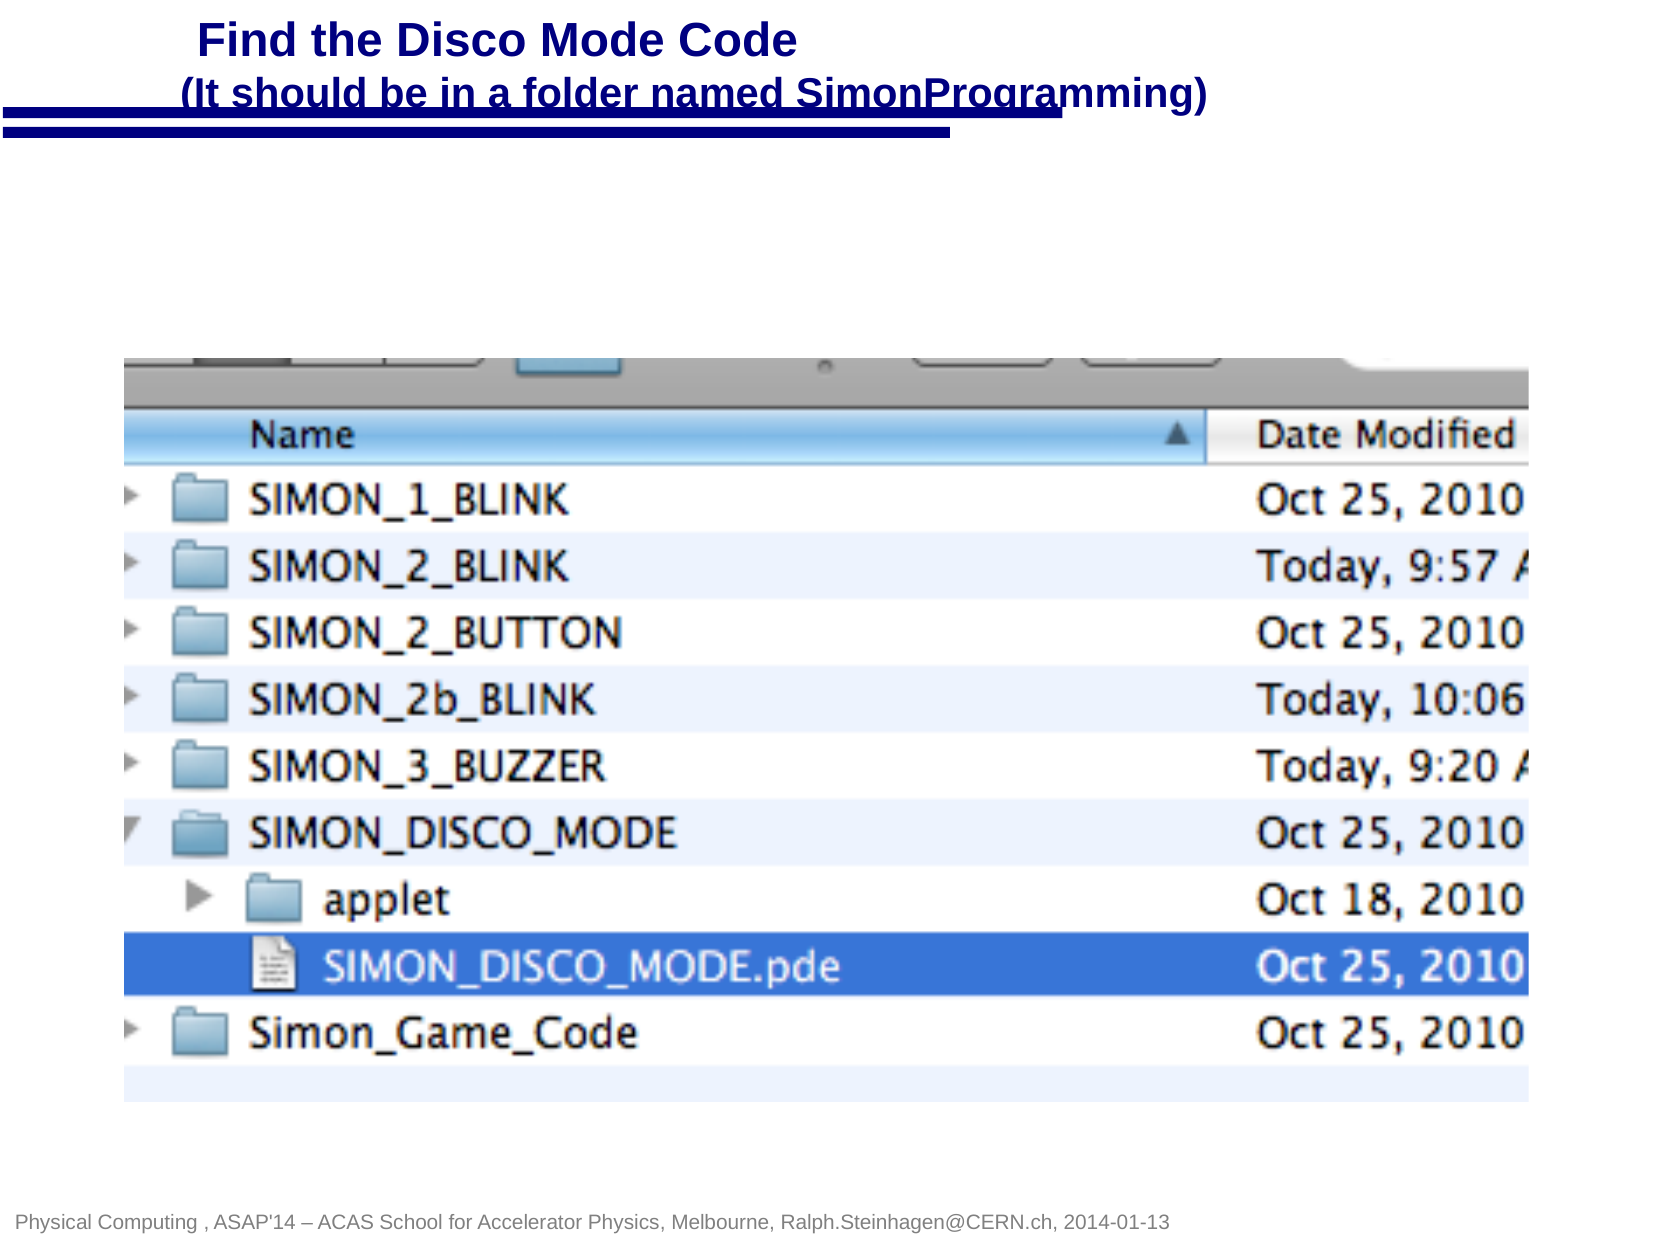

# Find the Disco Mode Code (It should be in a folder named SimonProgramming)